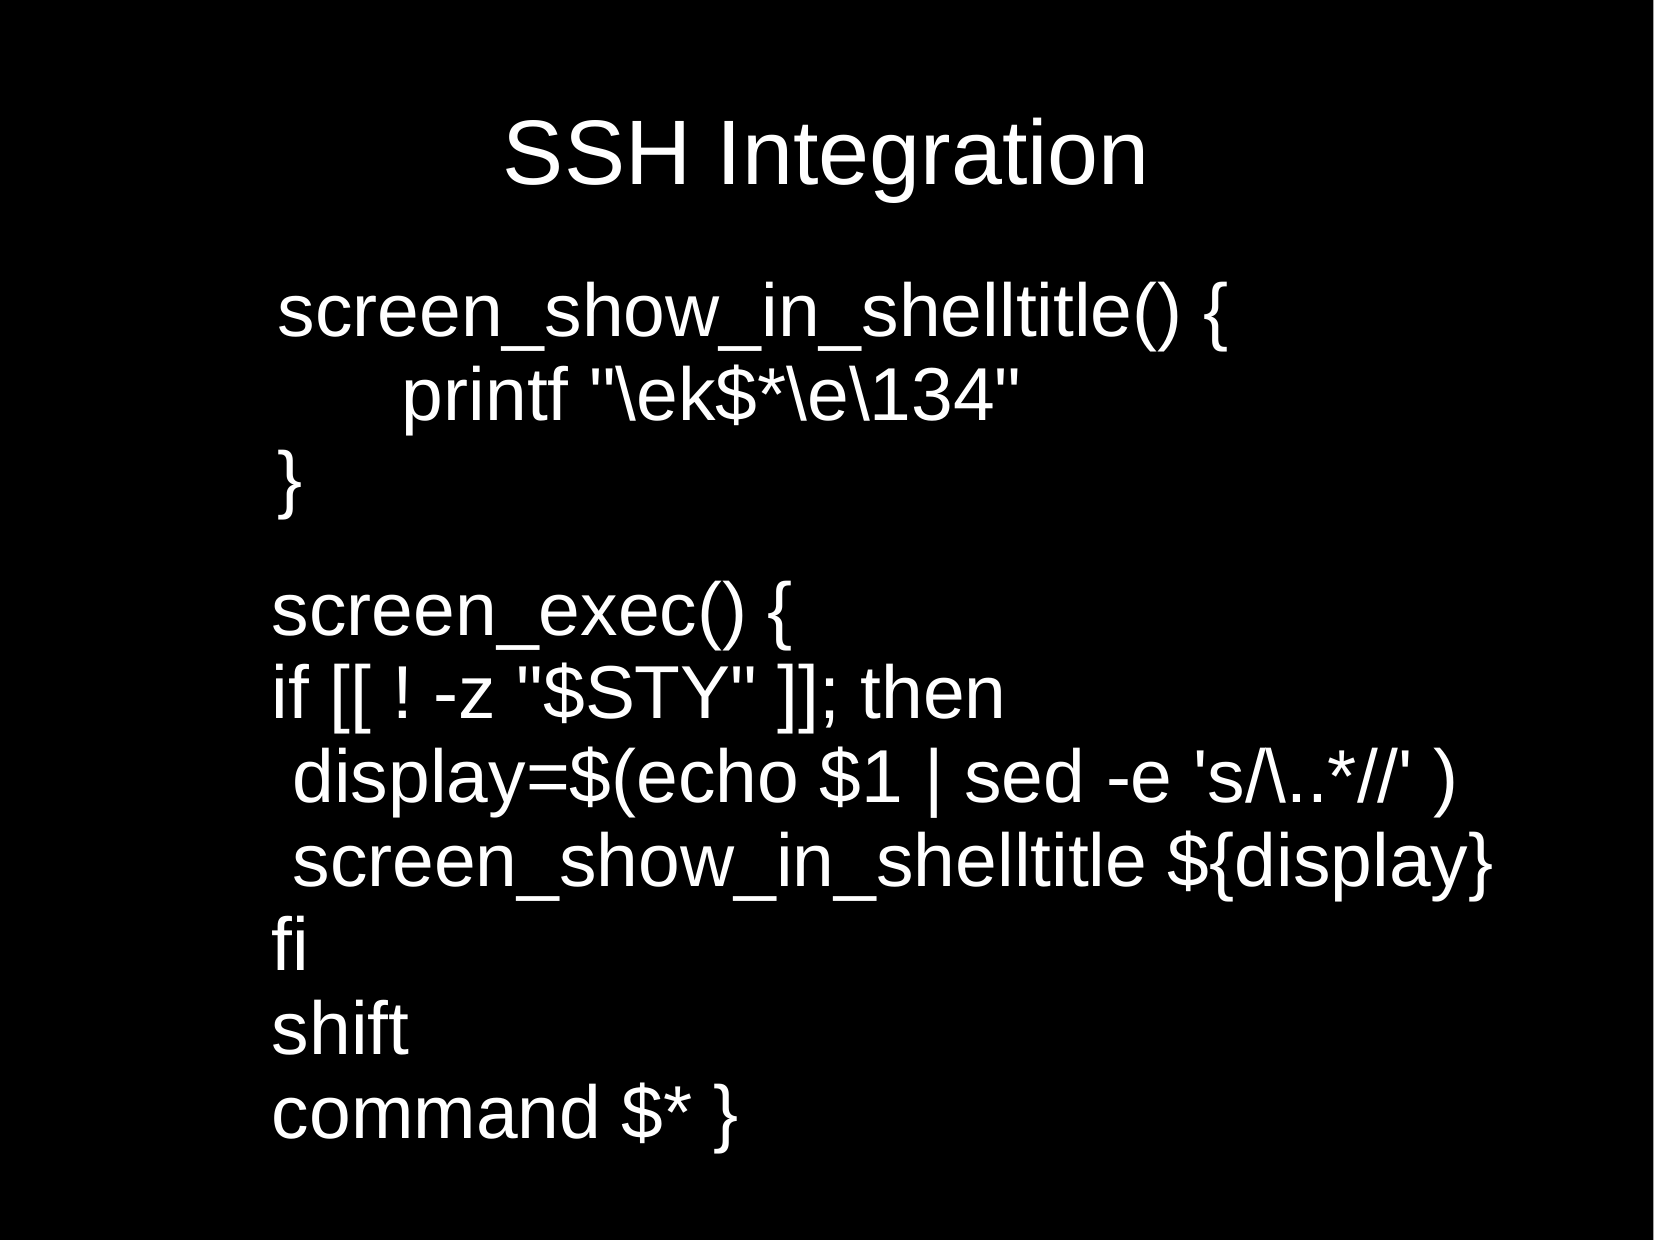

# SSH Integration
screen_show_in_shelltitle() {
 printf "\ek$*\e\134"
}
screen_exec() {
if [[ ! -z "$STY" ]]; then
 display=$(echo $1 | sed -e 's/\..*//' )
 screen_show_in_shelltitle ${display}
fi
shift
command $* }